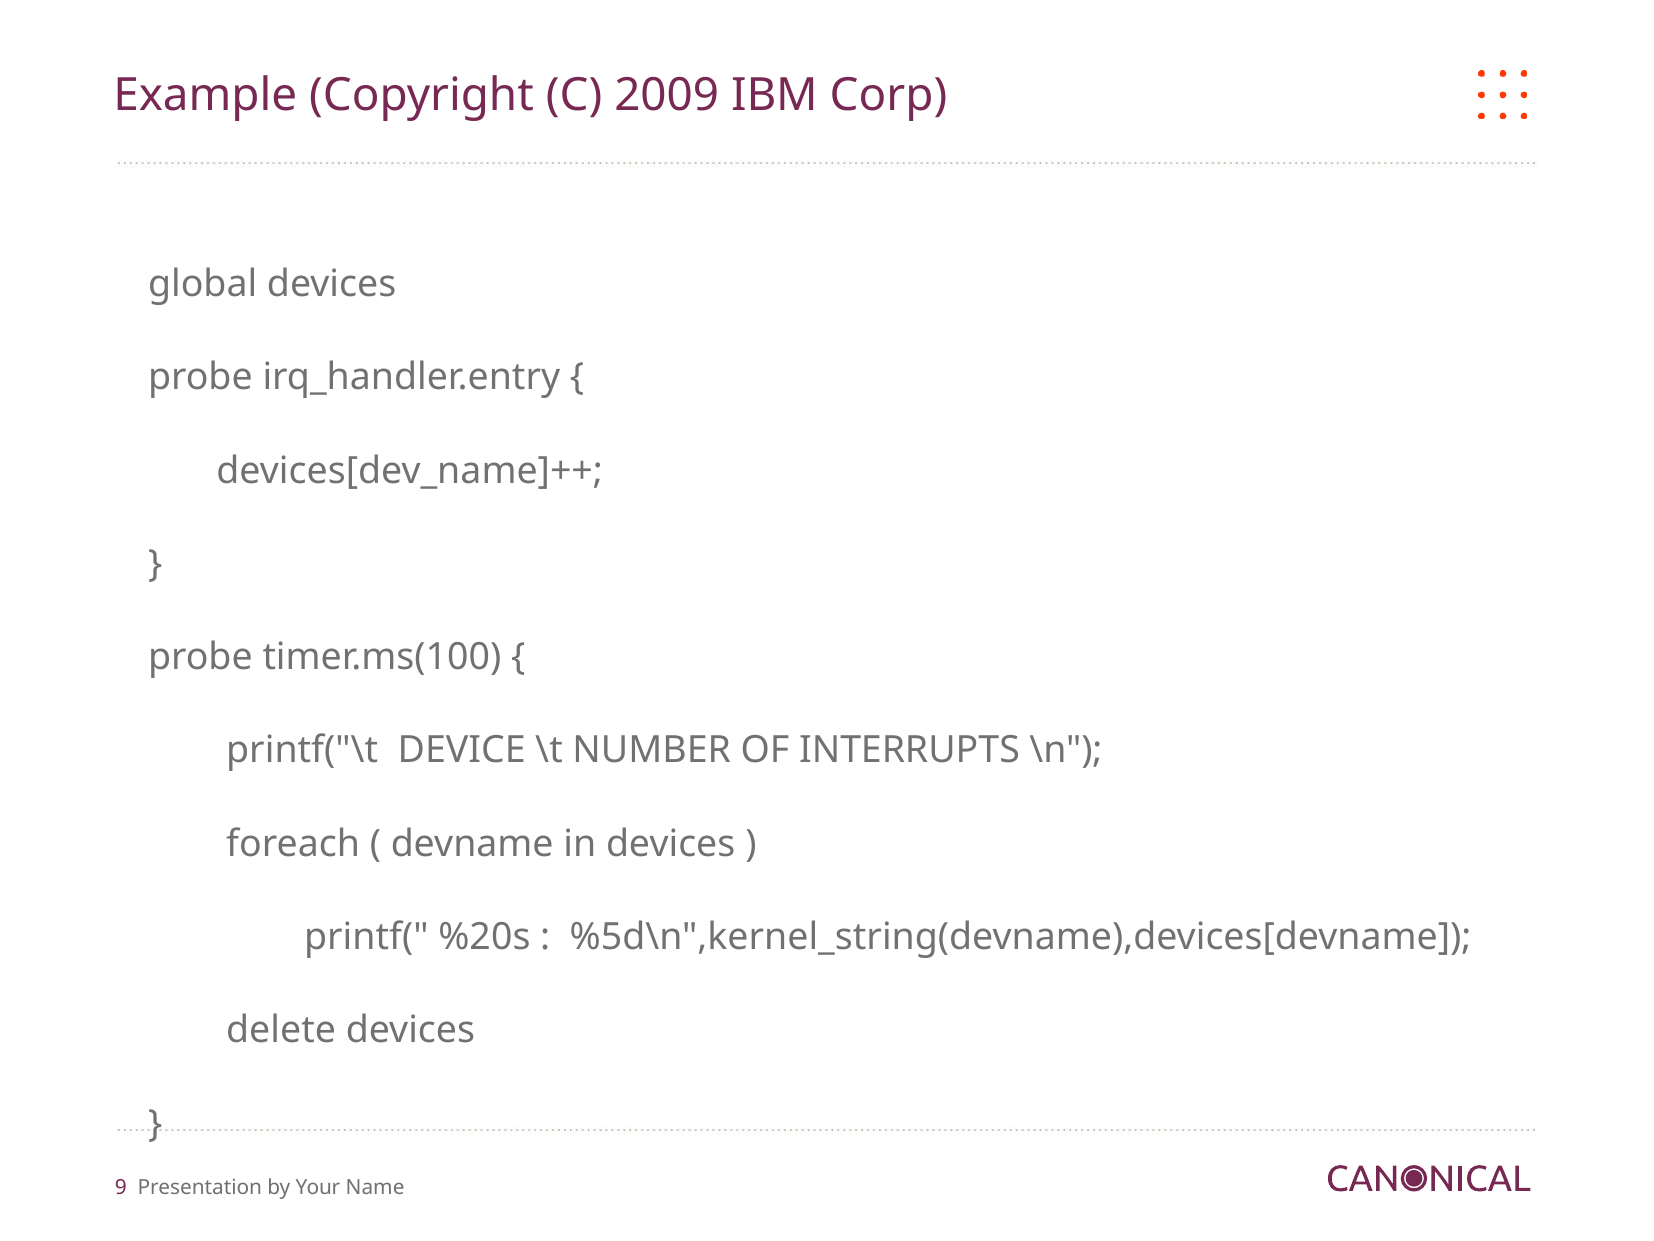

# Example (Copyright (C) 2009 IBM Corp)
global devices
probe irq_handler.entry {
 devices[dev_name]++;
}
probe timer.ms(100) {
 printf("\t DEVICE \t NUMBER OF INTERRUPTS \n");
 foreach ( devname in devices )
 printf(" %20s : %5d\n",kernel_string(devname),devices[devname]);
 delete devices
}